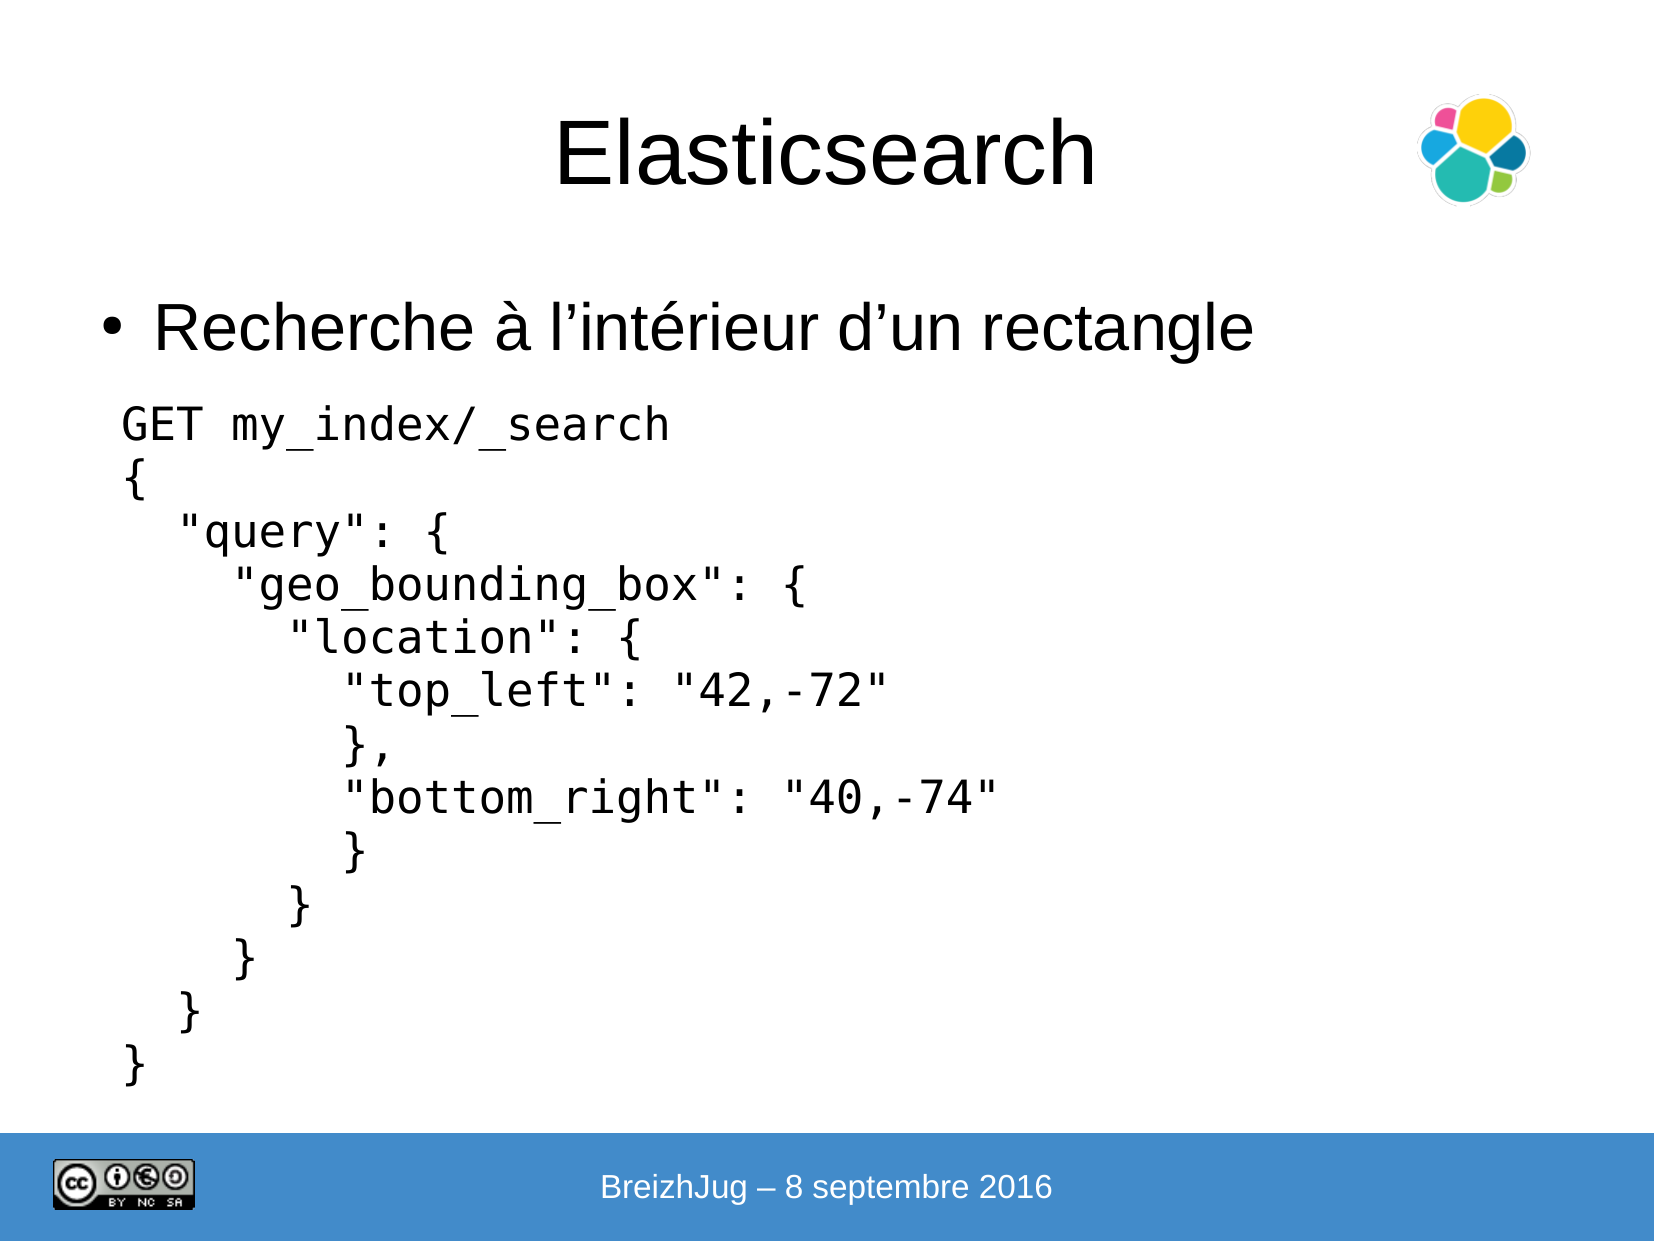

# Elasticsearch
Recherche à l’intérieur d’un rectangle
GET my_index/_search
{
 "query": {
 "geo_bounding_box": {
 "location": {
 "top_left": "42,-72"
 },
 "bottom_right": "40,-74"
 }
 }
 }
 }
}